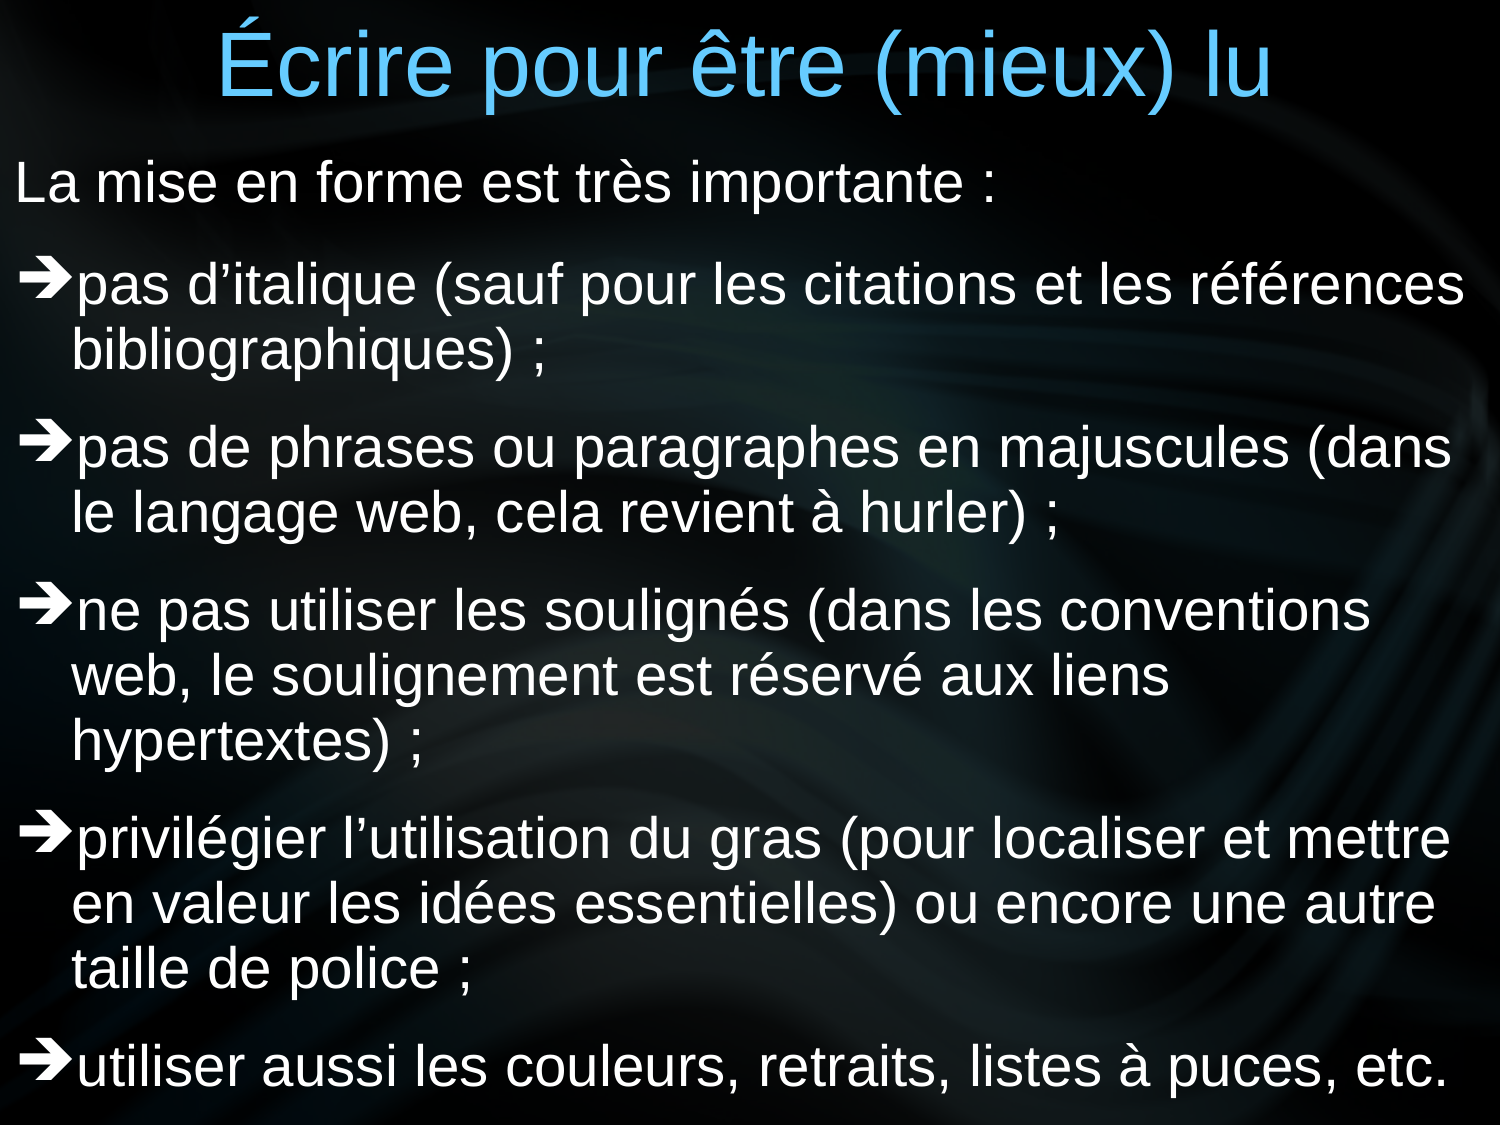

# Écrire pour être (mieux) lu
La mise en forme est très importante :
pas d’italique (sauf pour les citations et les références bibliographiques) ;
pas de phrases ou paragraphes en majuscules (dans le langage web, cela revient à hurler) ;
ne pas utiliser les soulignés (dans les conventions web, le soulignement est réservé aux liens hypertextes) ;
privilégier l’utilisation du gras (pour localiser et mettre en valeur les idées essentielles) ou encore une autre taille de police ;
utiliser aussi les couleurs, retraits, listes à puces, etc.